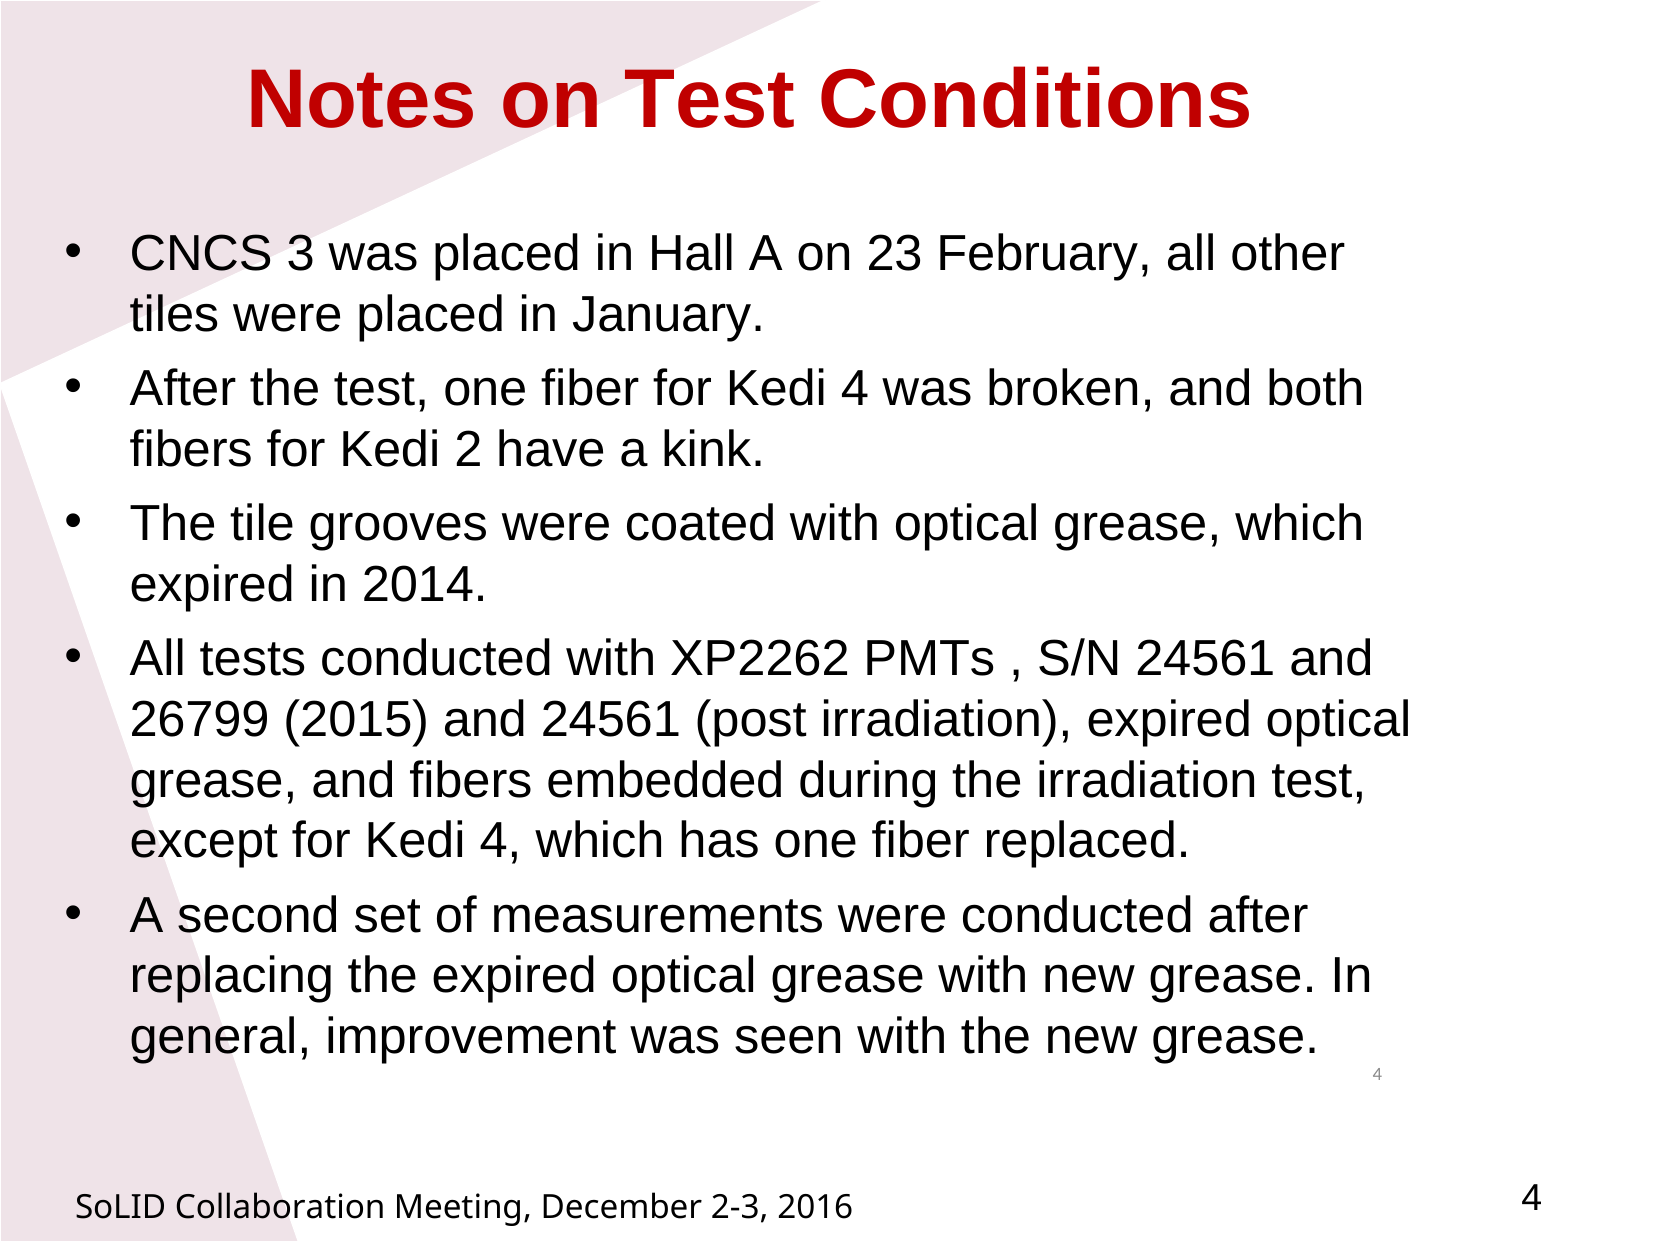

# Notes on Test Conditions
CNCS 3 was placed in Hall A on 23 February, all other tiles were placed in January.
After the test, one fiber for Kedi 4 was broken, and both fibers for Kedi 2 have a kink.
The tile grooves were coated with optical grease, which expired in 2014.
All tests conducted with XP2262 PMTs , S/N 24561 and 26799 (2015) and 24561 (post irradiation), expired optical grease, and fibers embedded during the irradiation test, except for Kedi 4, which has one fiber replaced.
A second set of measurements were conducted after replacing the expired optical grease with new grease. In general, improvement was seen with the new grease.
4